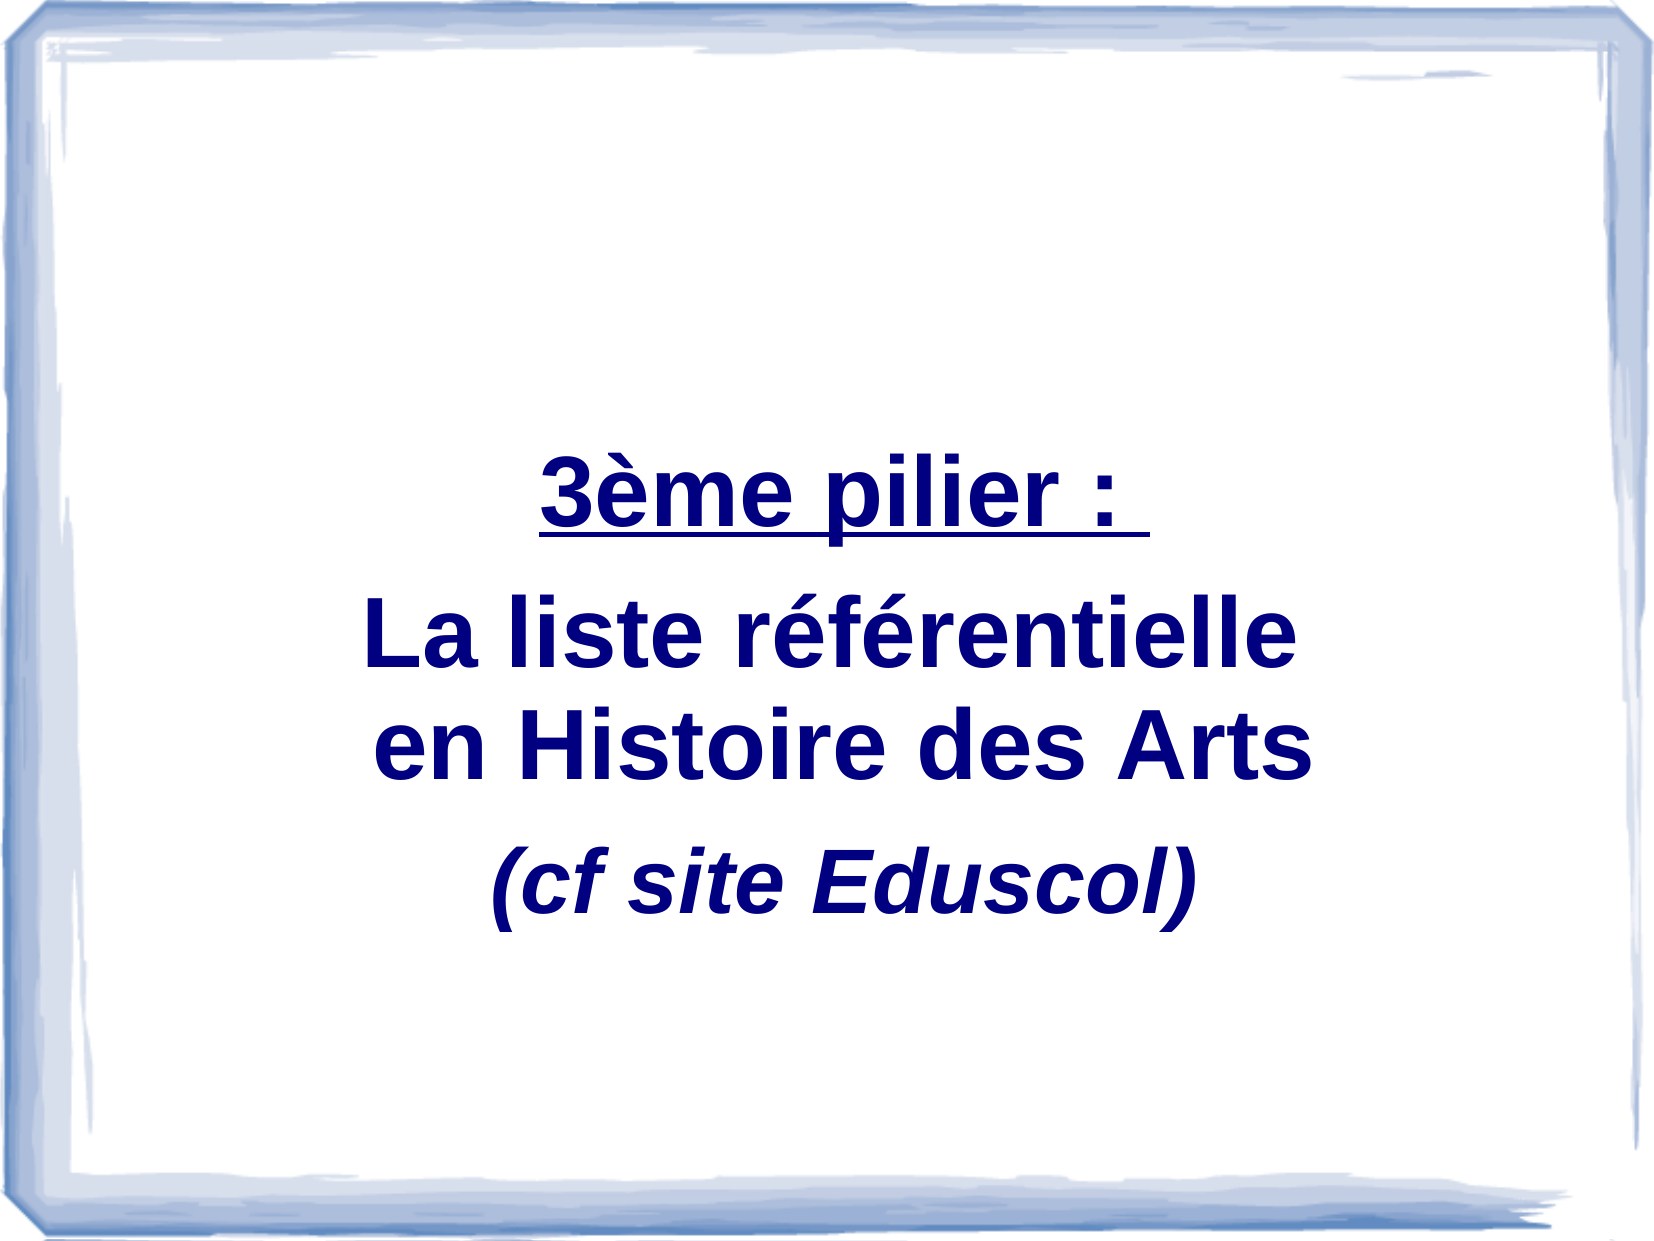

# 3ème pilier :
La liste référentielle
en Histoire des Arts
(cf site Eduscol)